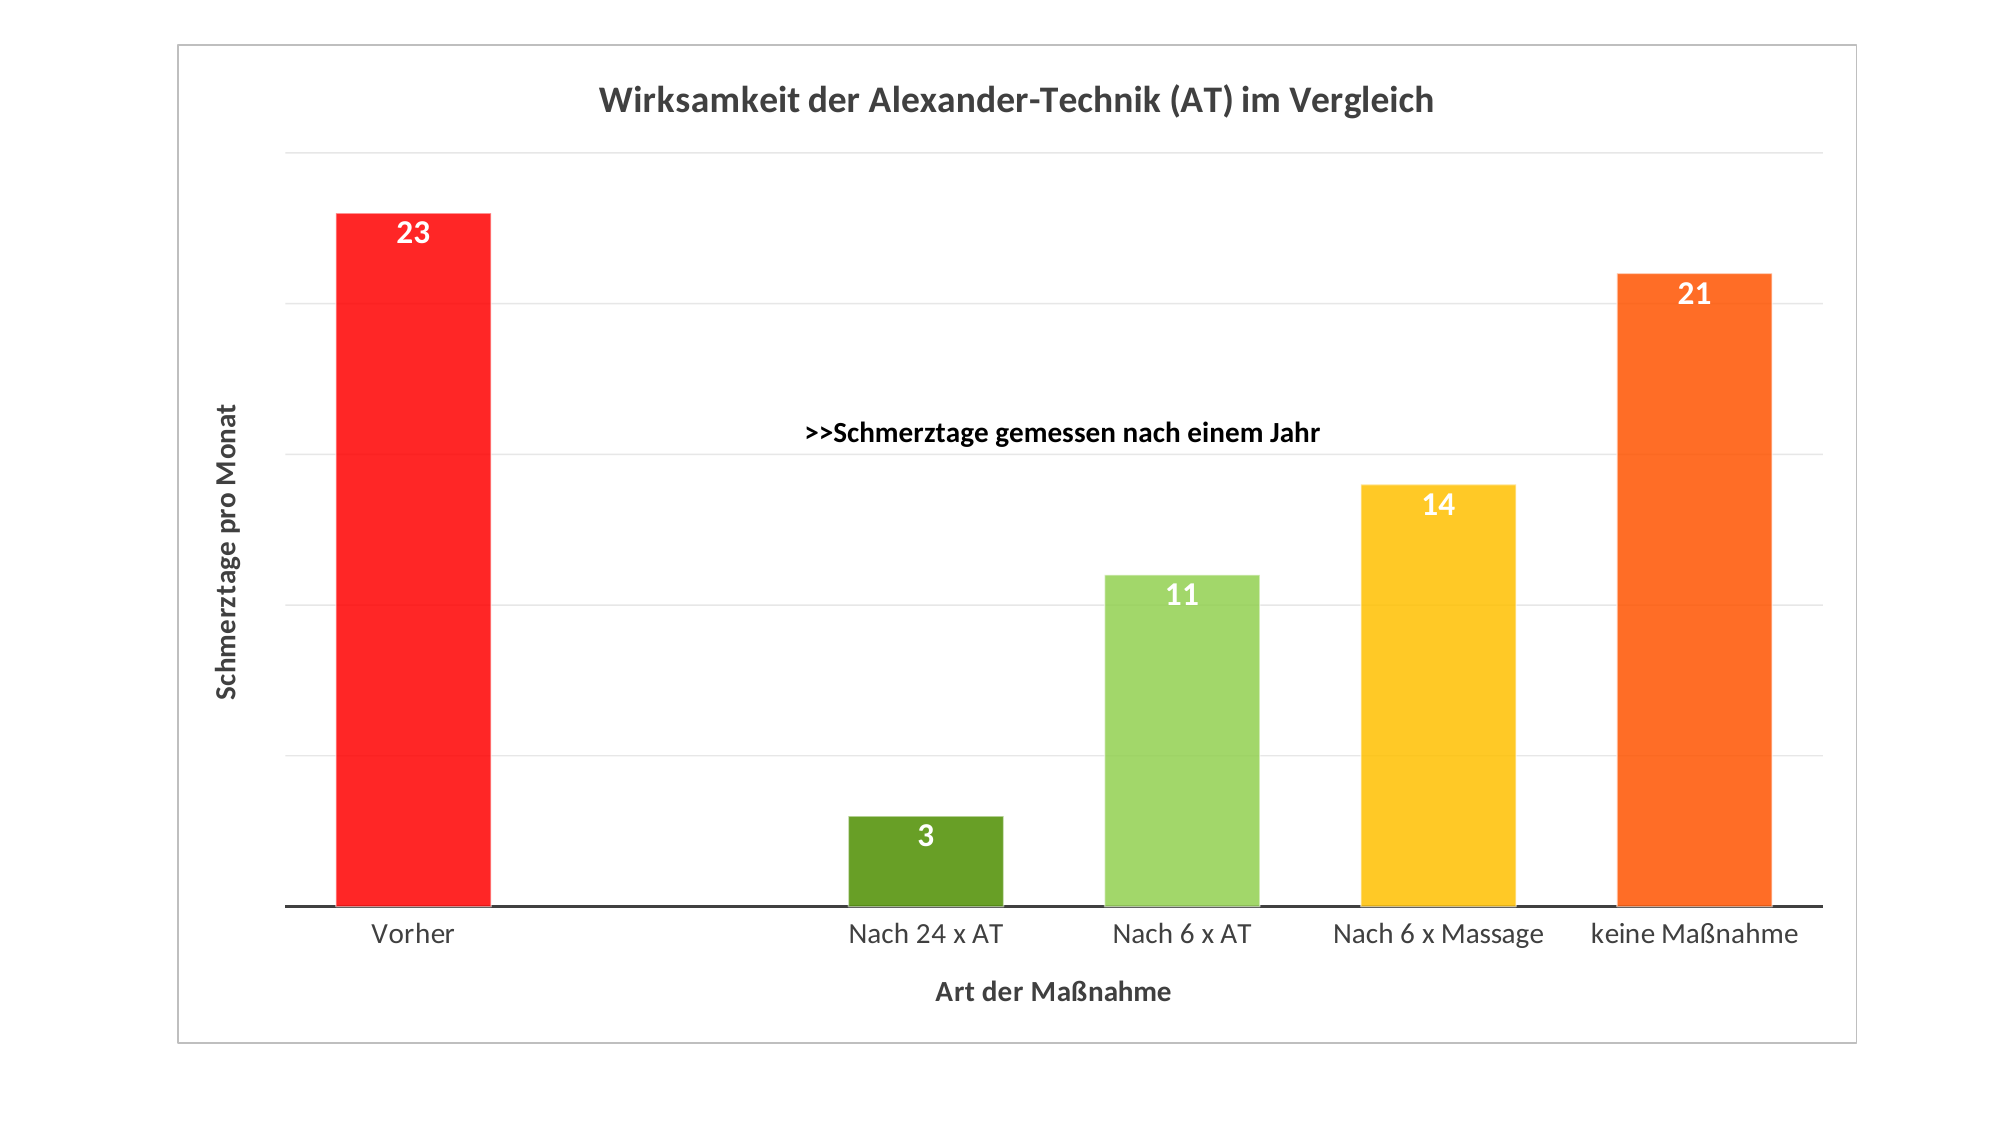

### Chart: Wirksamkeit der Alexander-Technik (AT) im Vergleich
| Category | Wirksamkeit der Alexander Technik im Vergleich |
|---|---|
| Vorher | 23.0 |
| None | None |
| Nach 24 x AT | 3.0 |
| Nach 6 x AT | 11.0 |
| Nach 6 x Massage | 14.0 |
| keine Maßnahme | 21.0 |>>Schmerztage gemessen nach einem Jahr